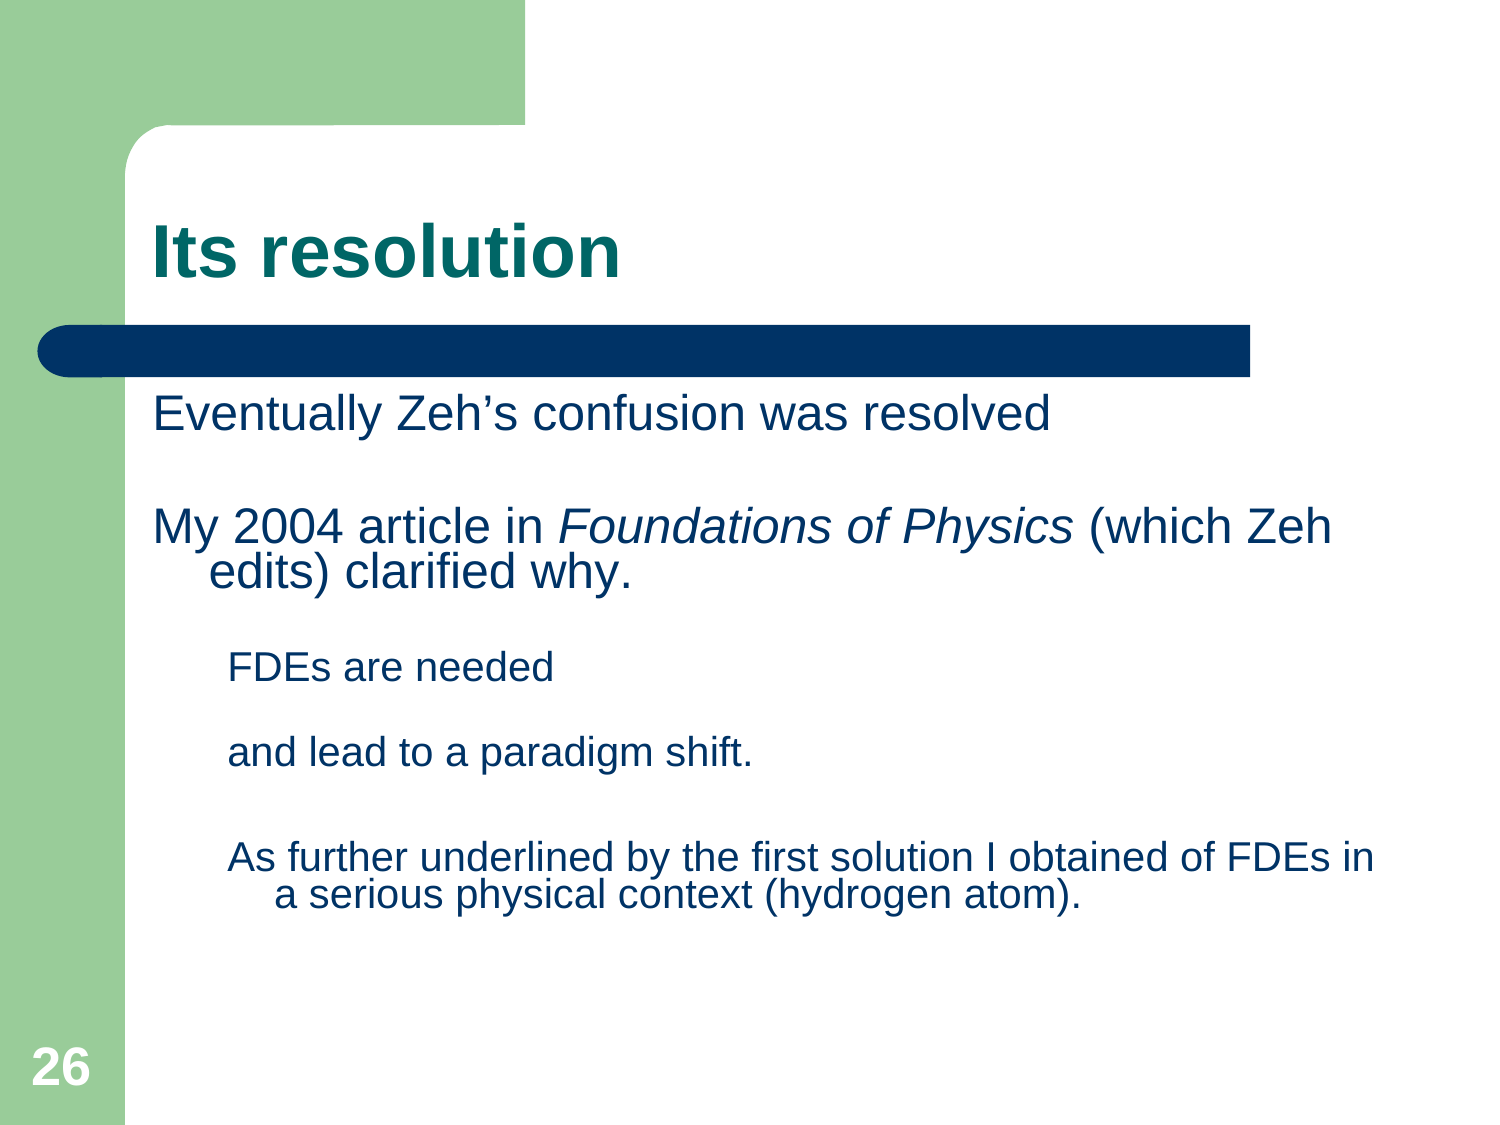

# Its resolution
Eventually Zeh’s confusion was resolved
My 2004 article in Foundations of Physics (which Zeh edits) clarified why.
FDEs are needed
and lead to a paradigm shift.
As further underlined by the first solution I obtained of FDEs in a serious physical context (hydrogen atom).
26